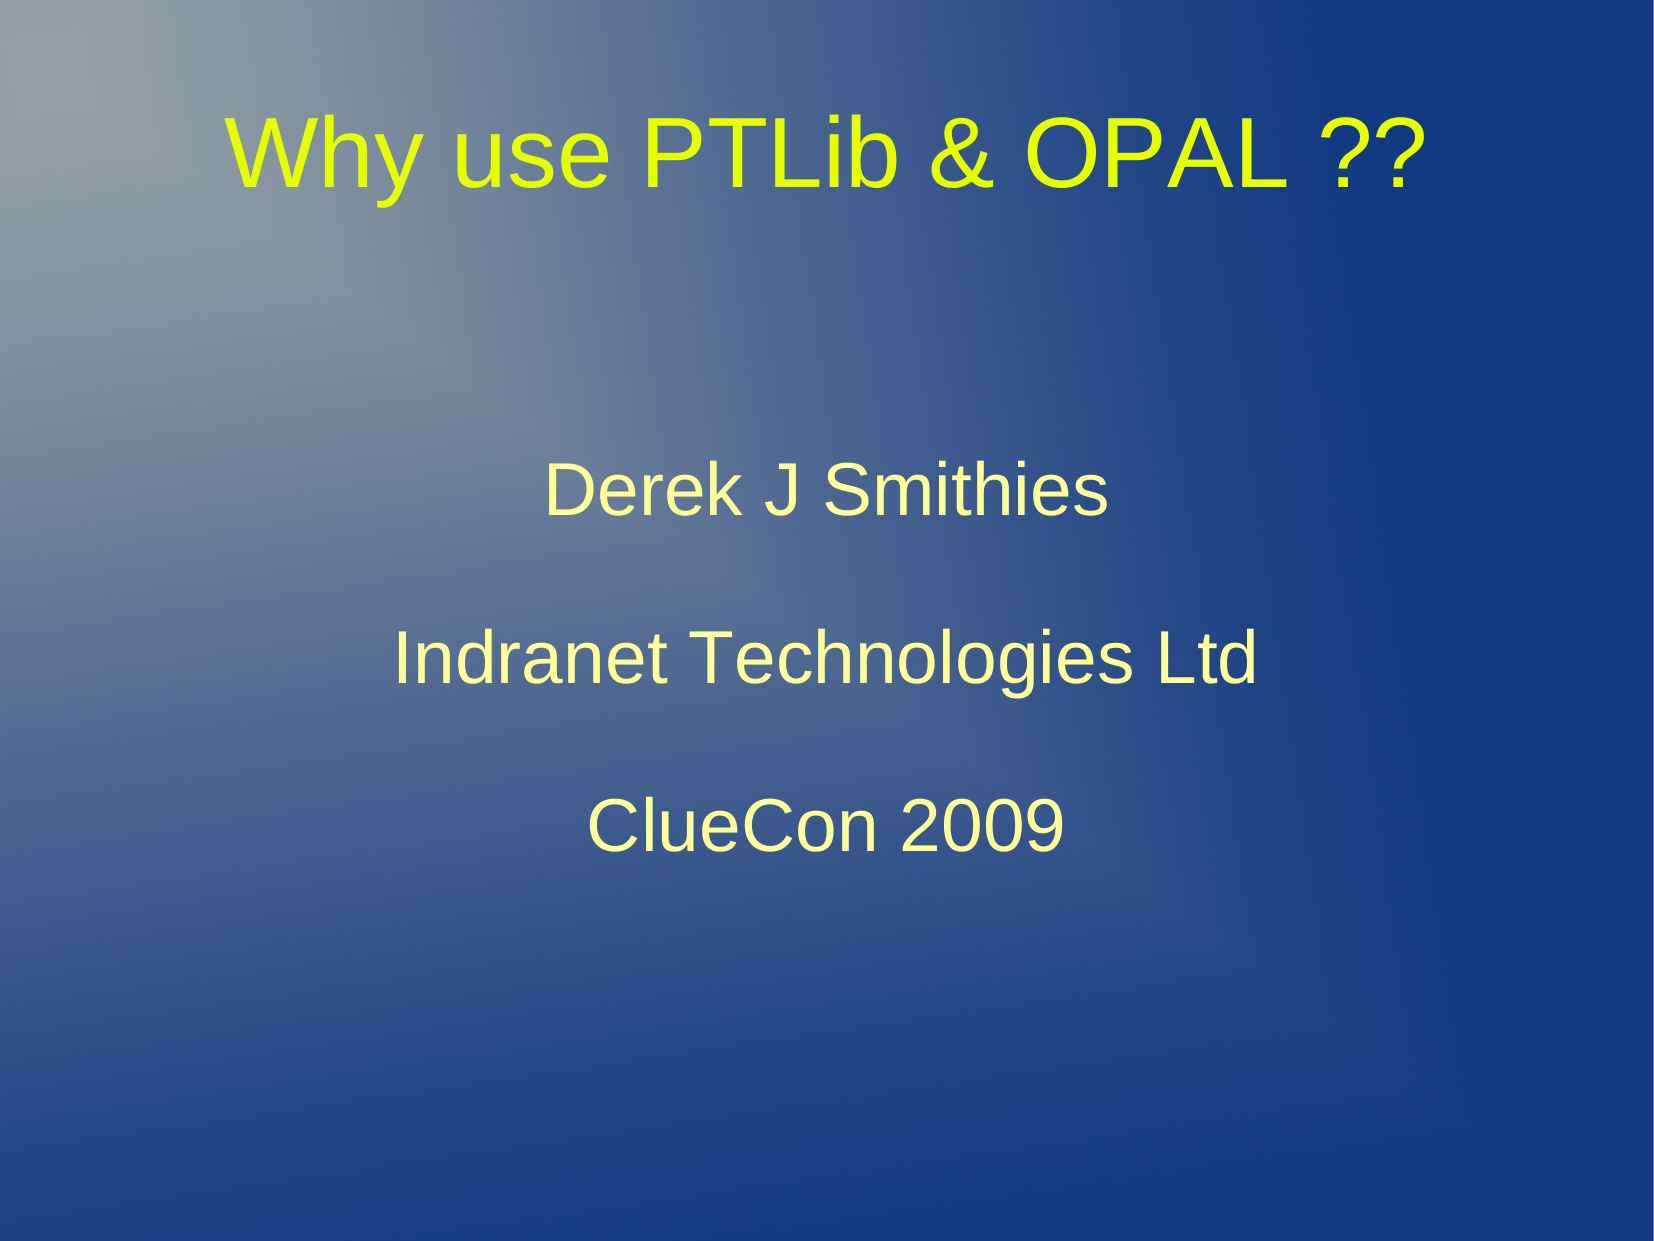

# Why use PTLib & OPAL ??
Derek J Smithies
Indranet Technologies Ltd
ClueCon 2009